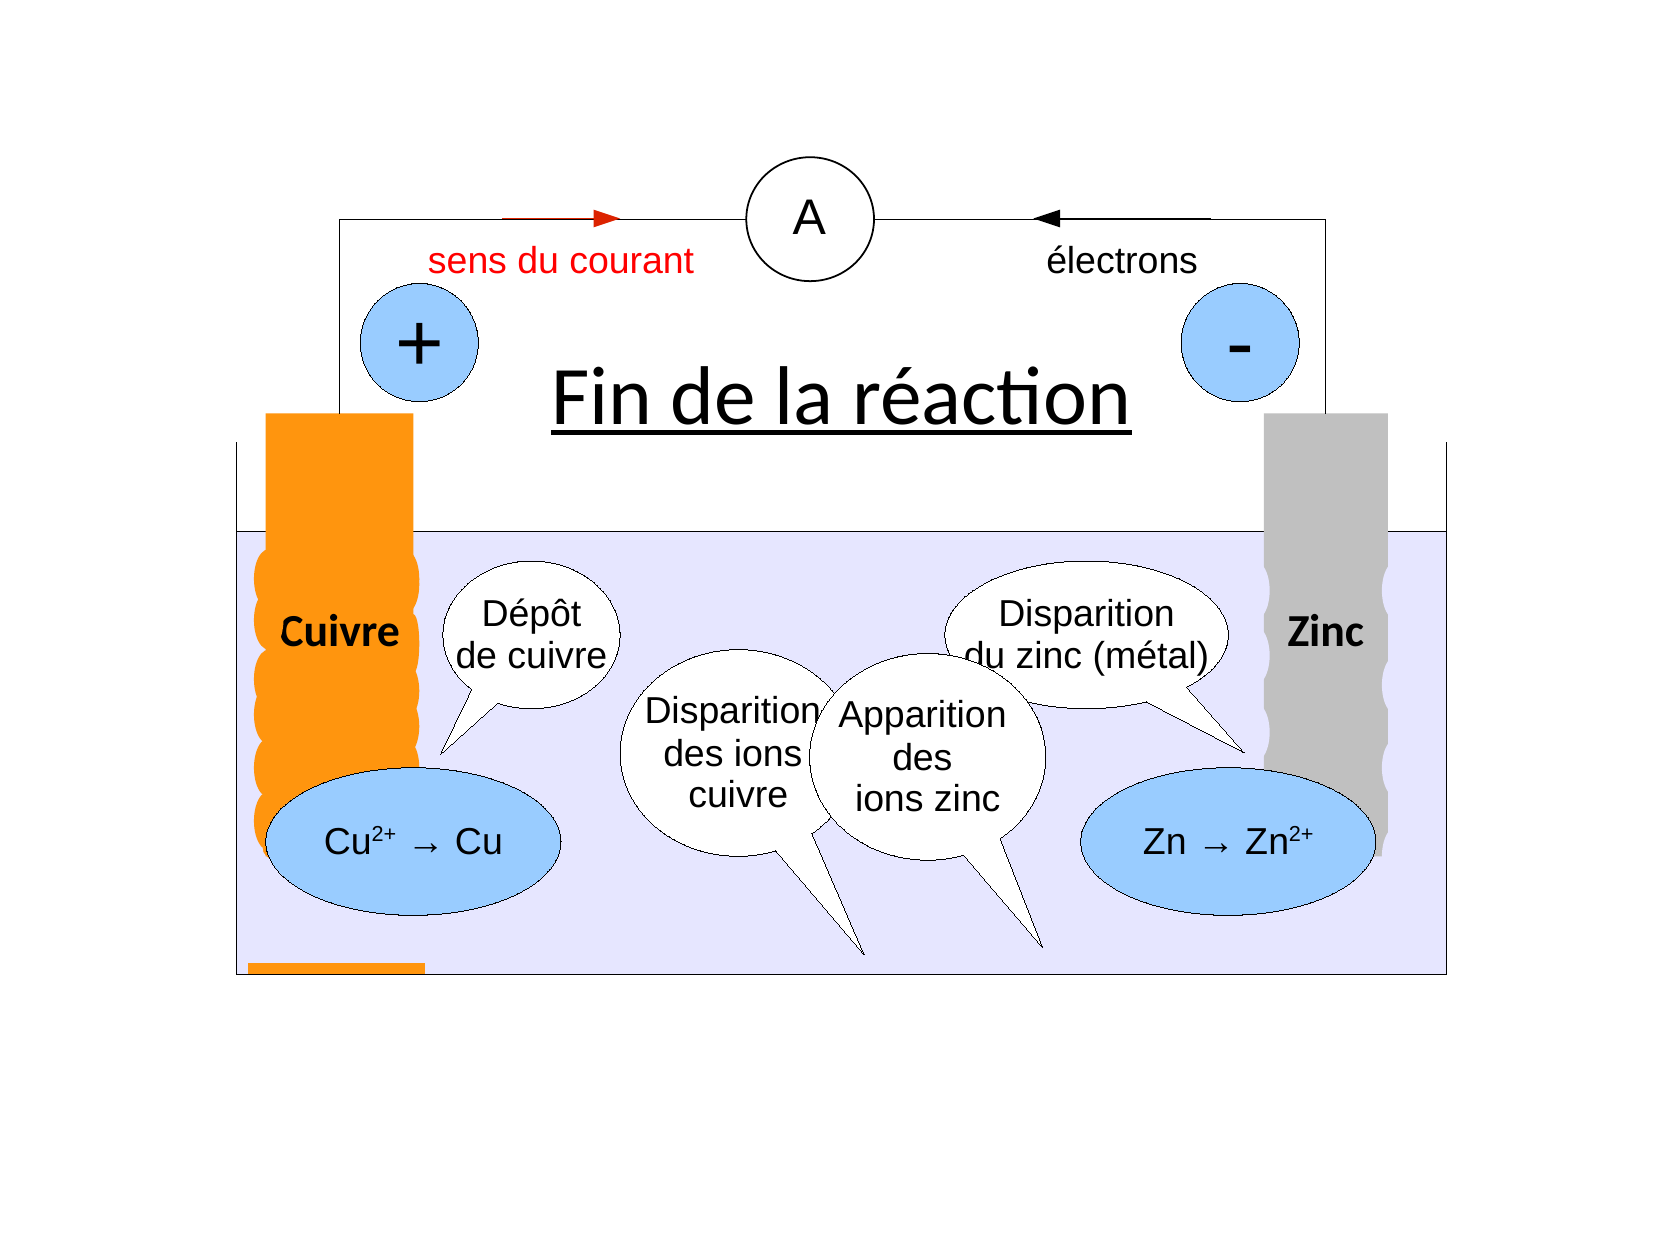

A
sens du courant
électrons
+
-
Fin de la réaction
Cuivre
Zinc
Dépôt
de cuivre
Disparition
du zinc (métal)
Disparition
des ions
cuivre
Apparition
des
ions zinc
Cu2+ → Cu
Zn → Zn2+